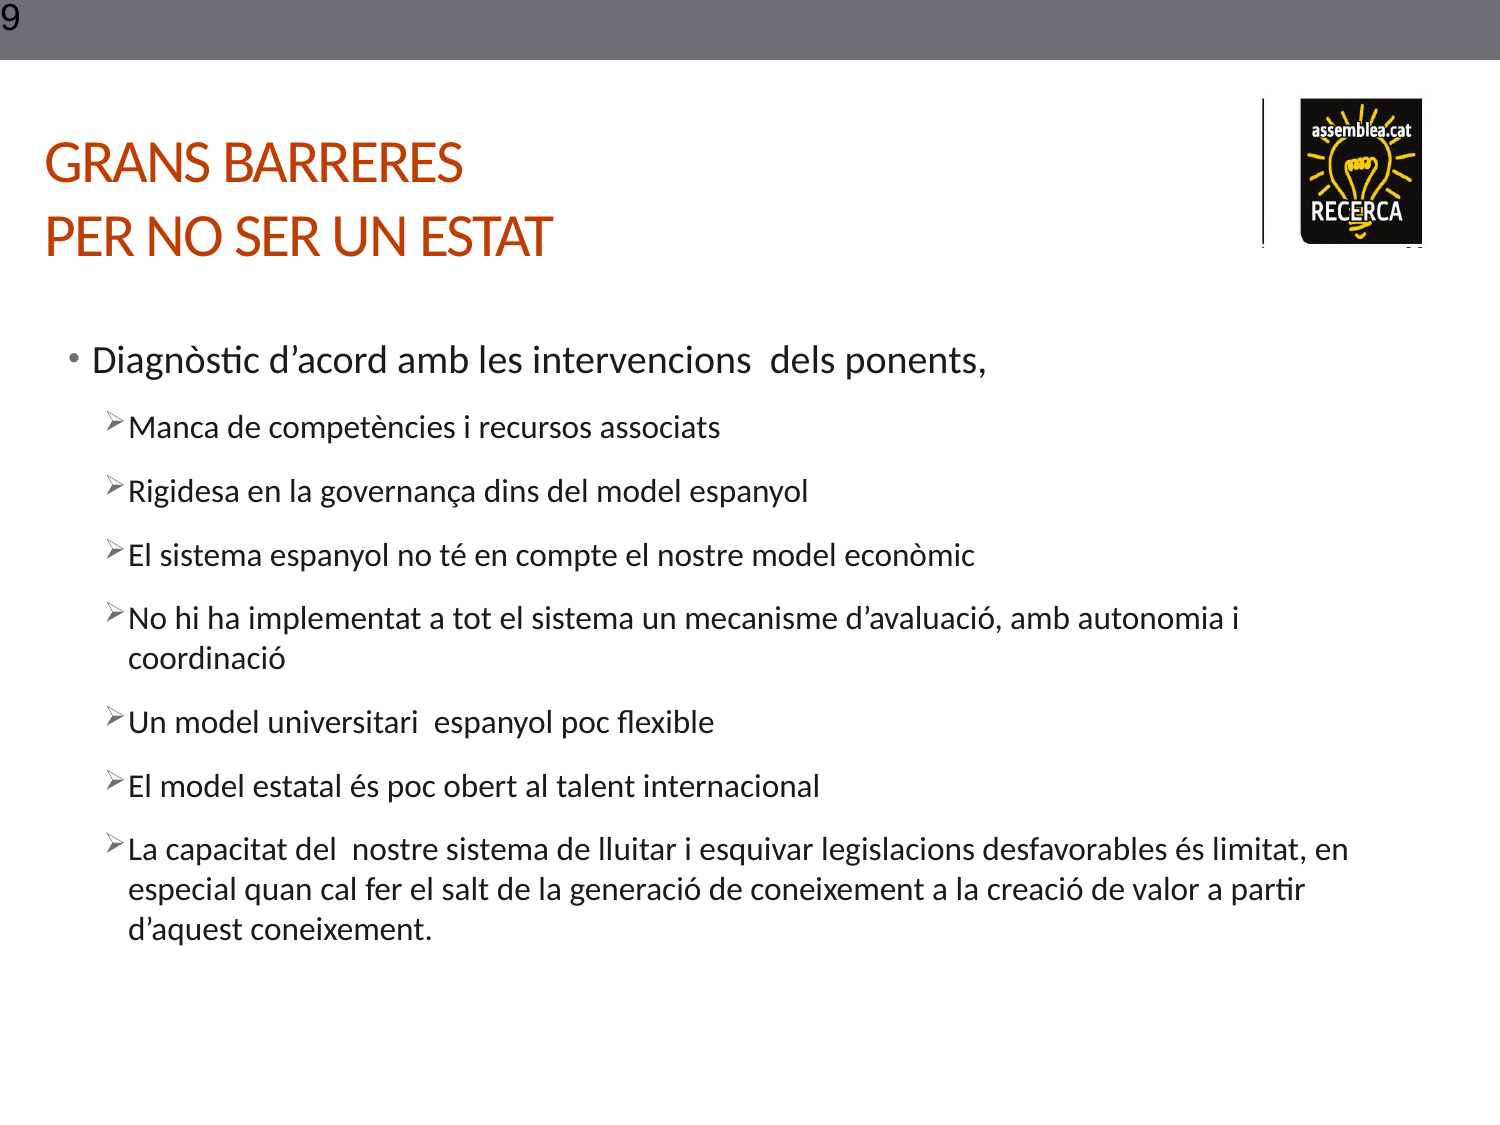

# GRANS BARRERES PER NO SER UN ESTAT
Diagnòstic d’acord amb les intervencions dels ponents,
Manca de competències i recursos associats
Rigidesa en la governança dins del model espanyol
El sistema espanyol no té en compte el nostre model econòmic
No hi ha implementat a tot el sistema un mecanisme d’avaluació, amb autonomia i coordinació
Un model universitari espanyol poc flexible
El model estatal és poc obert al talent internacional
La capacitat del nostre sistema de lluitar i esquivar legislacions desfavorables és limitat, en especial quan cal fer el salt de la generació de coneixement a la creació de valor a partir d’aquest coneixement.